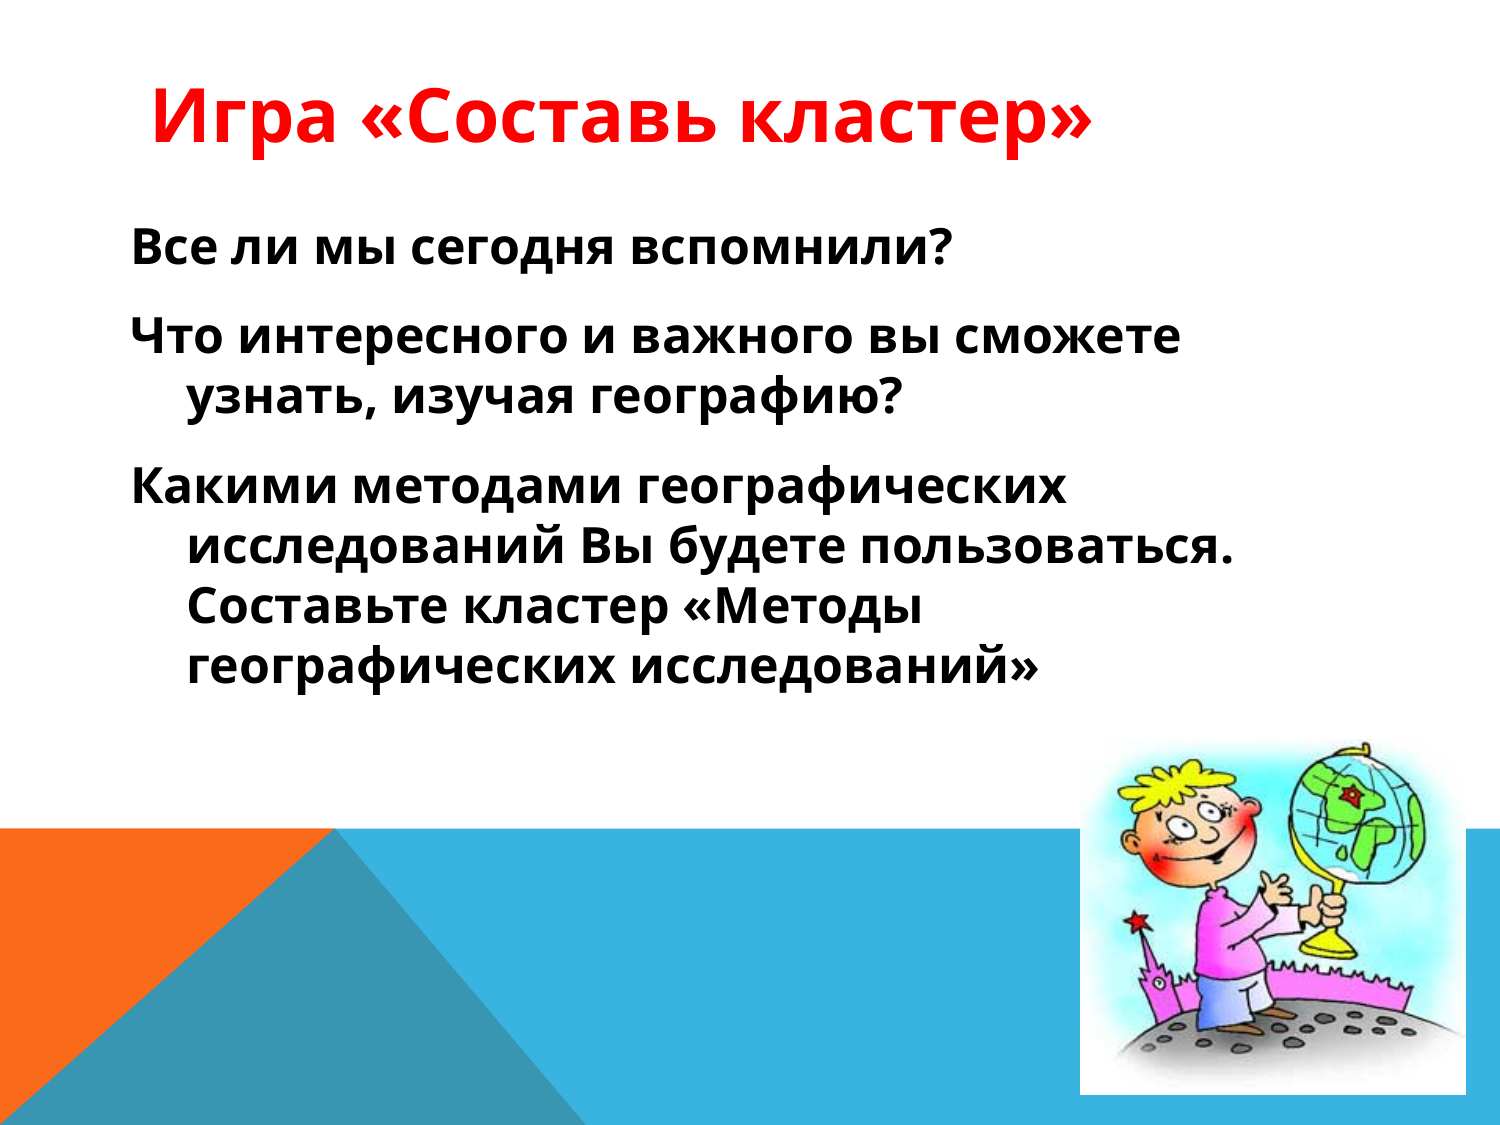

# Игра «Составь кластер»
Все ли мы сегодня вспомнили?
Что интересного и важного вы сможете узнать, изучая географию?
Какими методами географических исследований Вы будете пользоваться. Составьте кластер «Методы географических исследований»